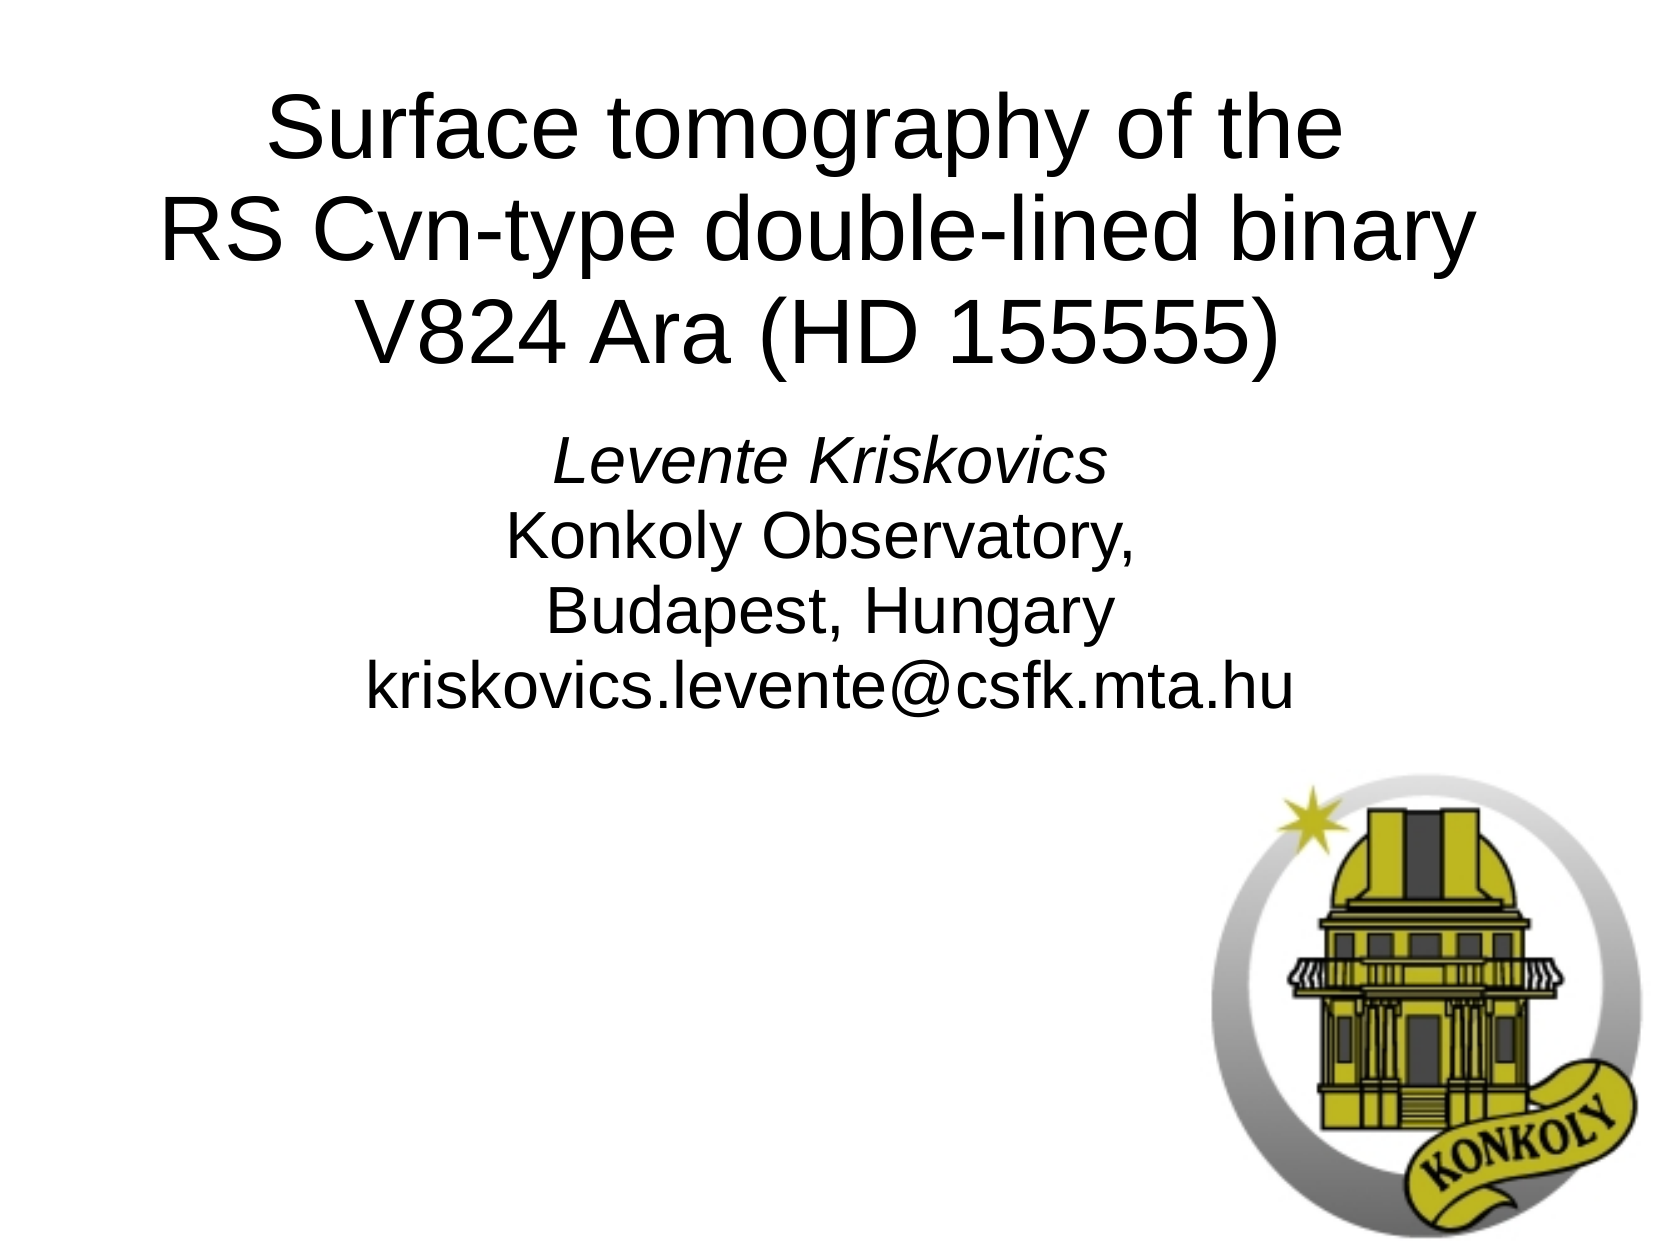

# Surface tomography of the RS Cvn-type double-lined binary V824 Ara (HD 155555)
Levente Kriskovics
Konkoly Observatory,
Budapest, Hungary
kriskovics.levente@csfk.mta.hu